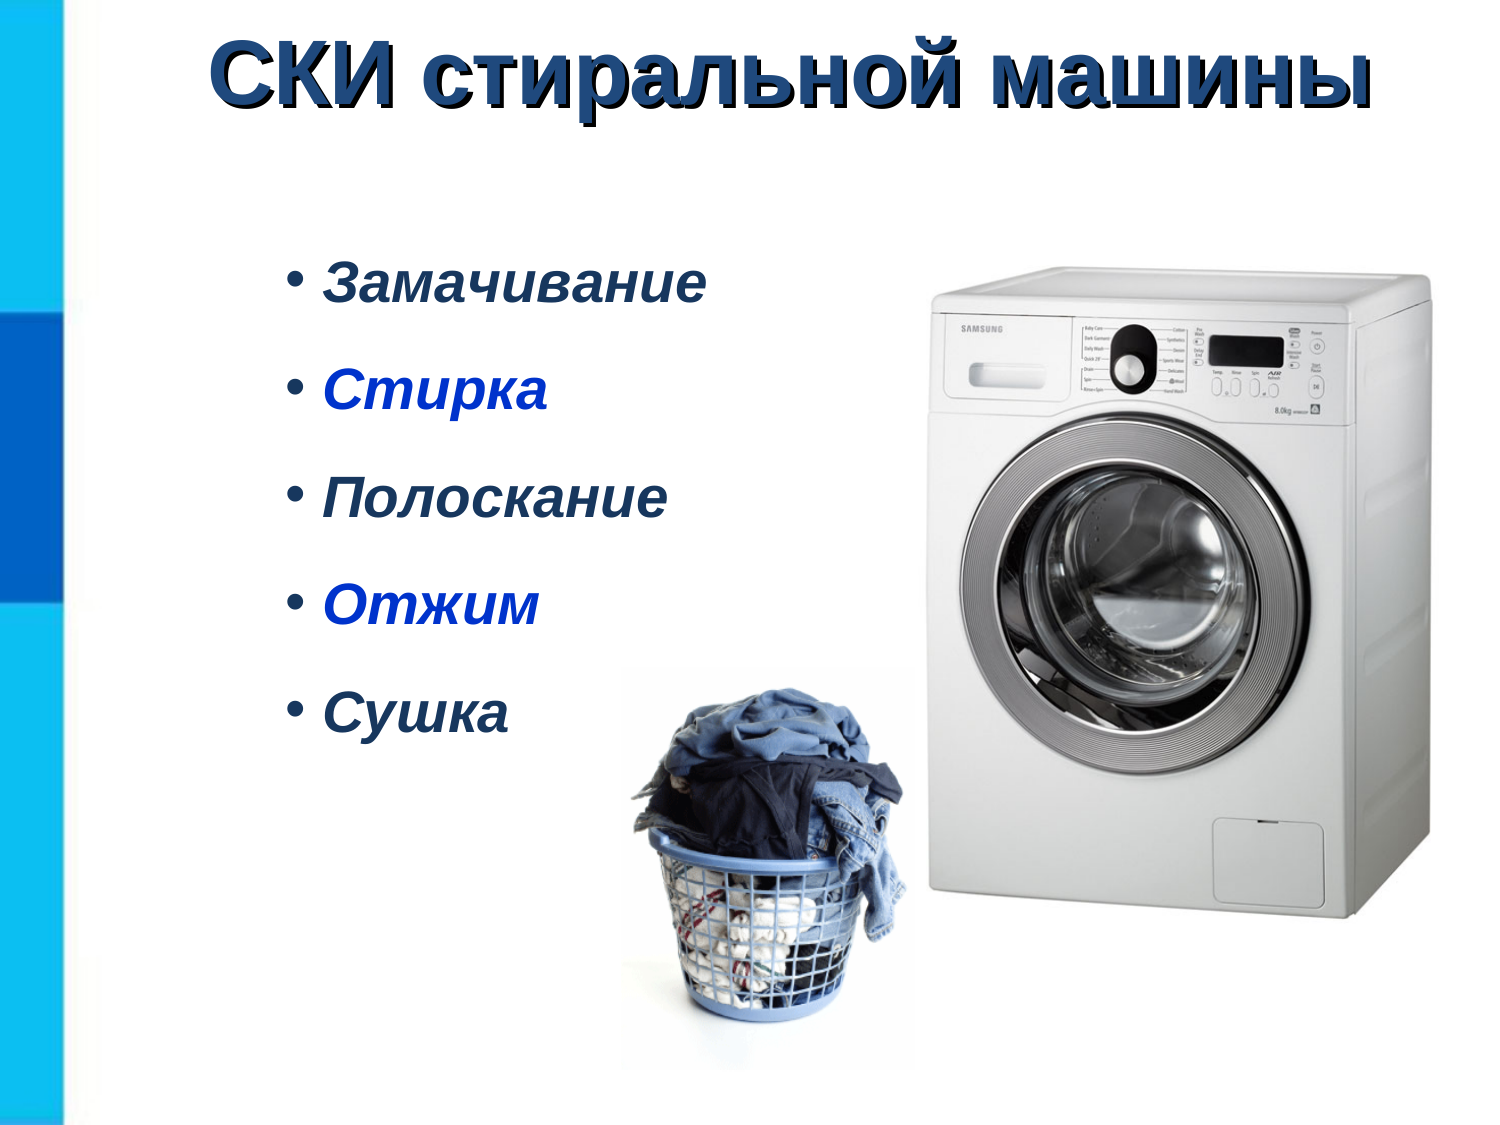

СКИ стиральной машины
 Замачивание
 Стирка
 Полоскание
 Отжим
 Сушка